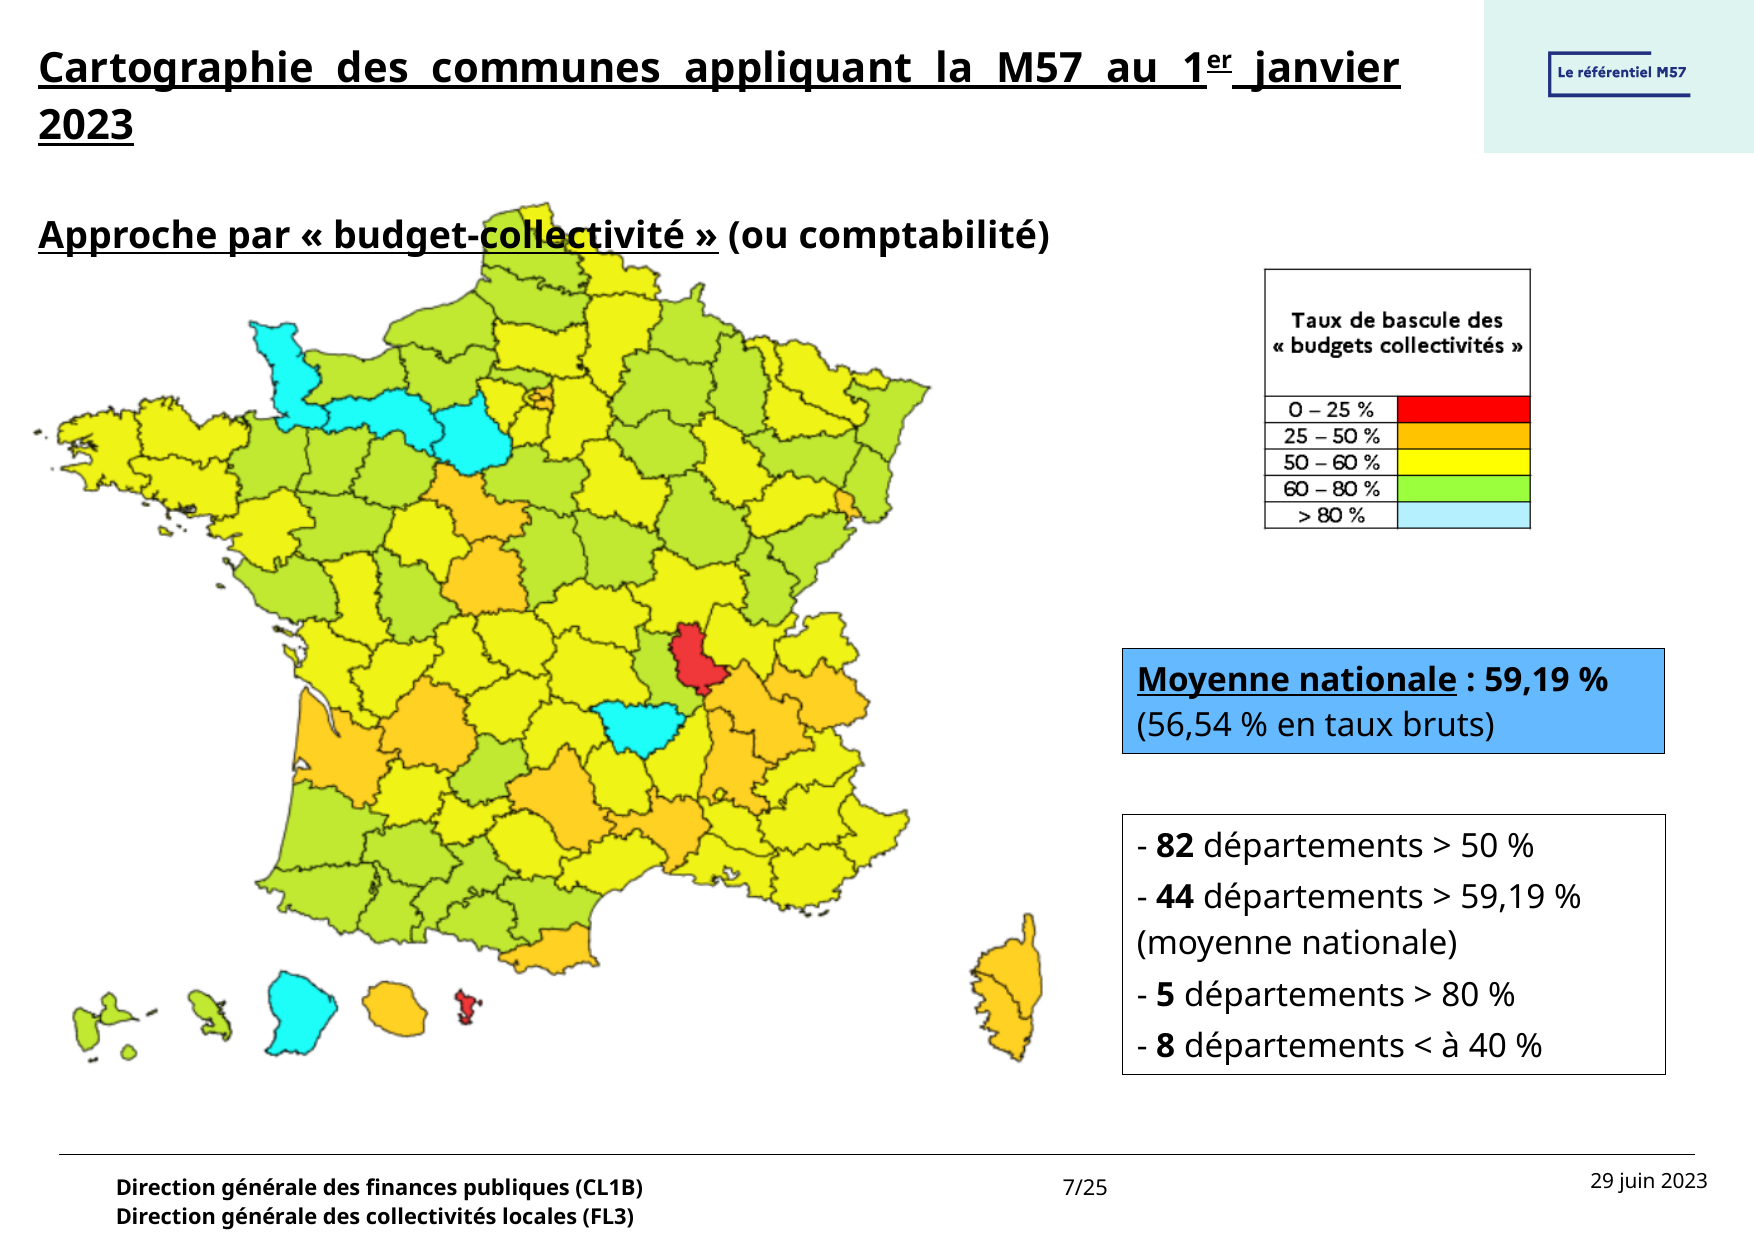

Cartographie des communes appliquant la M57 au 1er janvier 2023
Approche par « budget-collectivité » (ou comptabilité)
Moyenne nationale : 59,19 %
(56,54 % en taux bruts)
- 82 départements > 50 %
- 44 départements > 59,19 %
(moyenne nationale)
- 5 départements > 80 %
- 8 départements < à 40 %